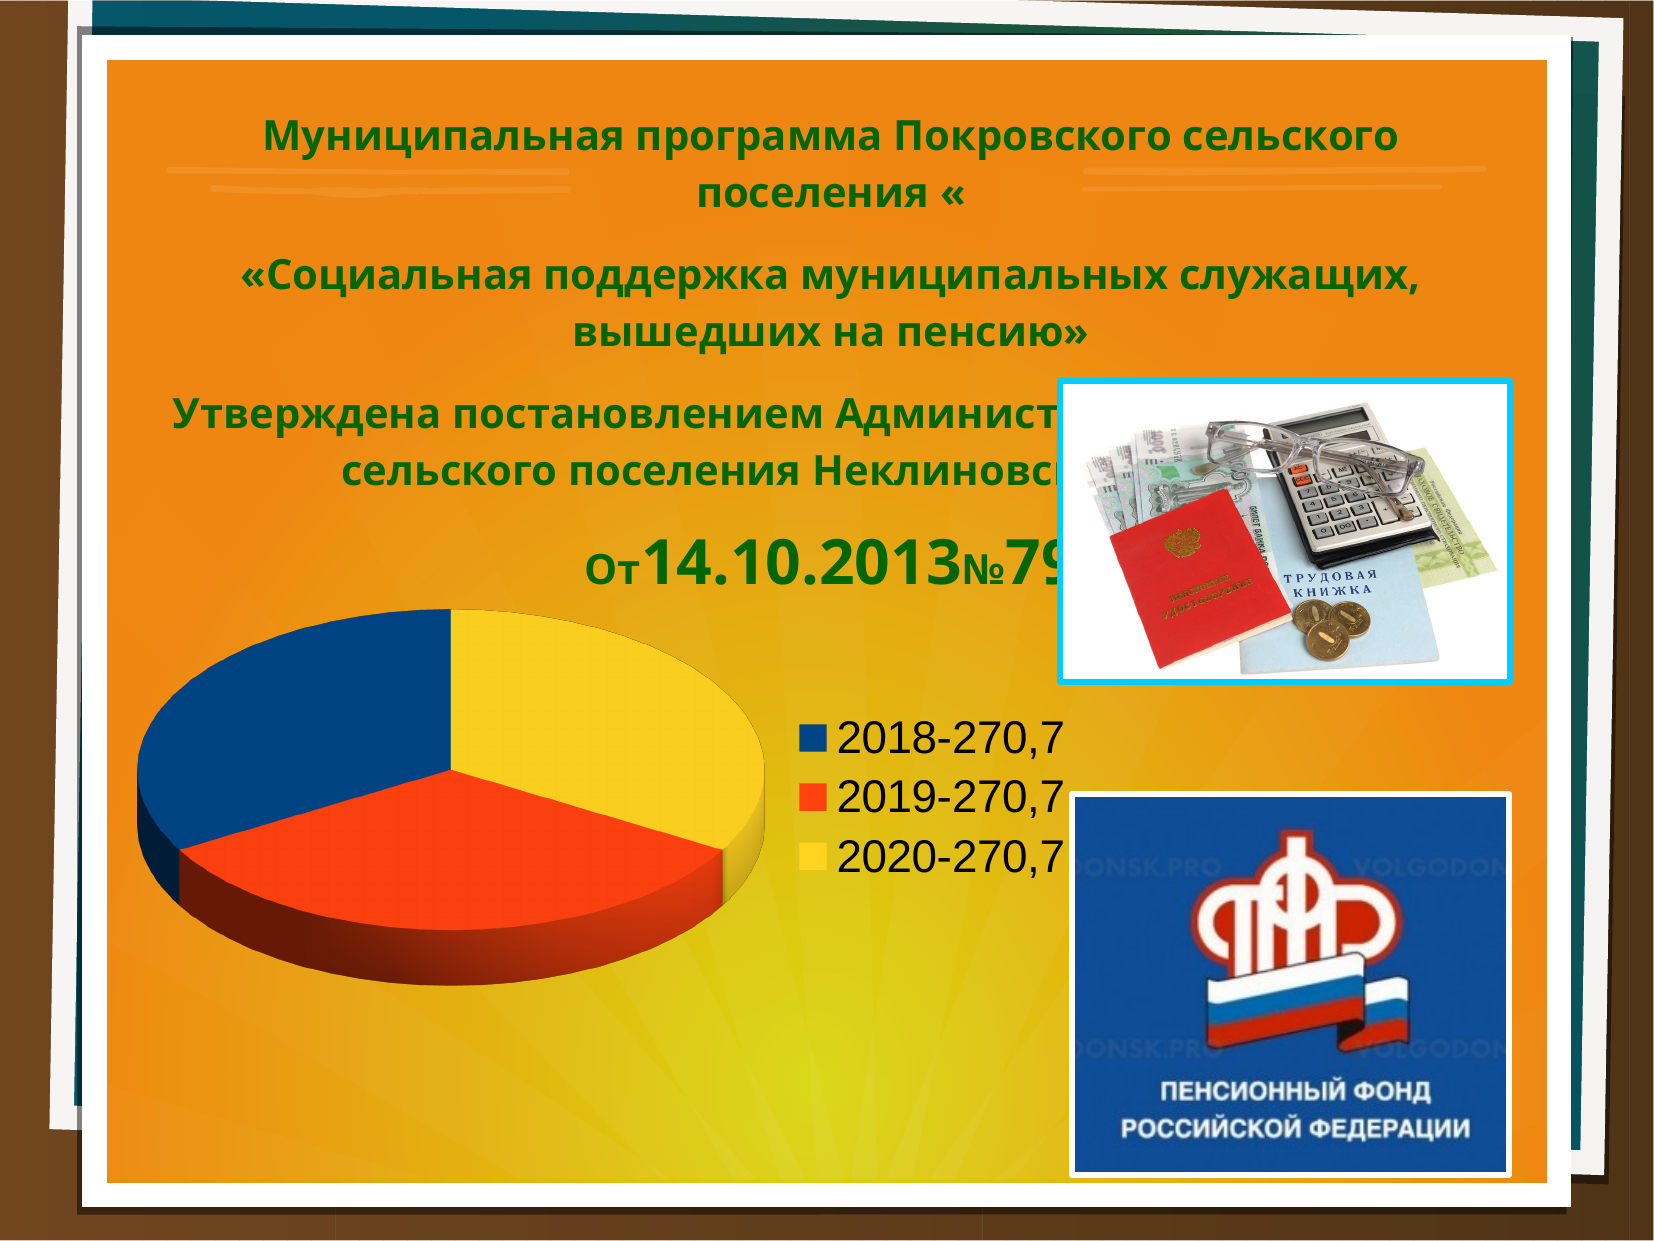

Муниципальная программа Покровского сельского поселения «
«Социальная поддержка муниципальных служащих, вышедших на пенсию»
Утверждена постановлением Администрации Покровского сельского поселения Неклиновского района
От14.10.2013№79
[unsupported chart]
[unsupported chart]